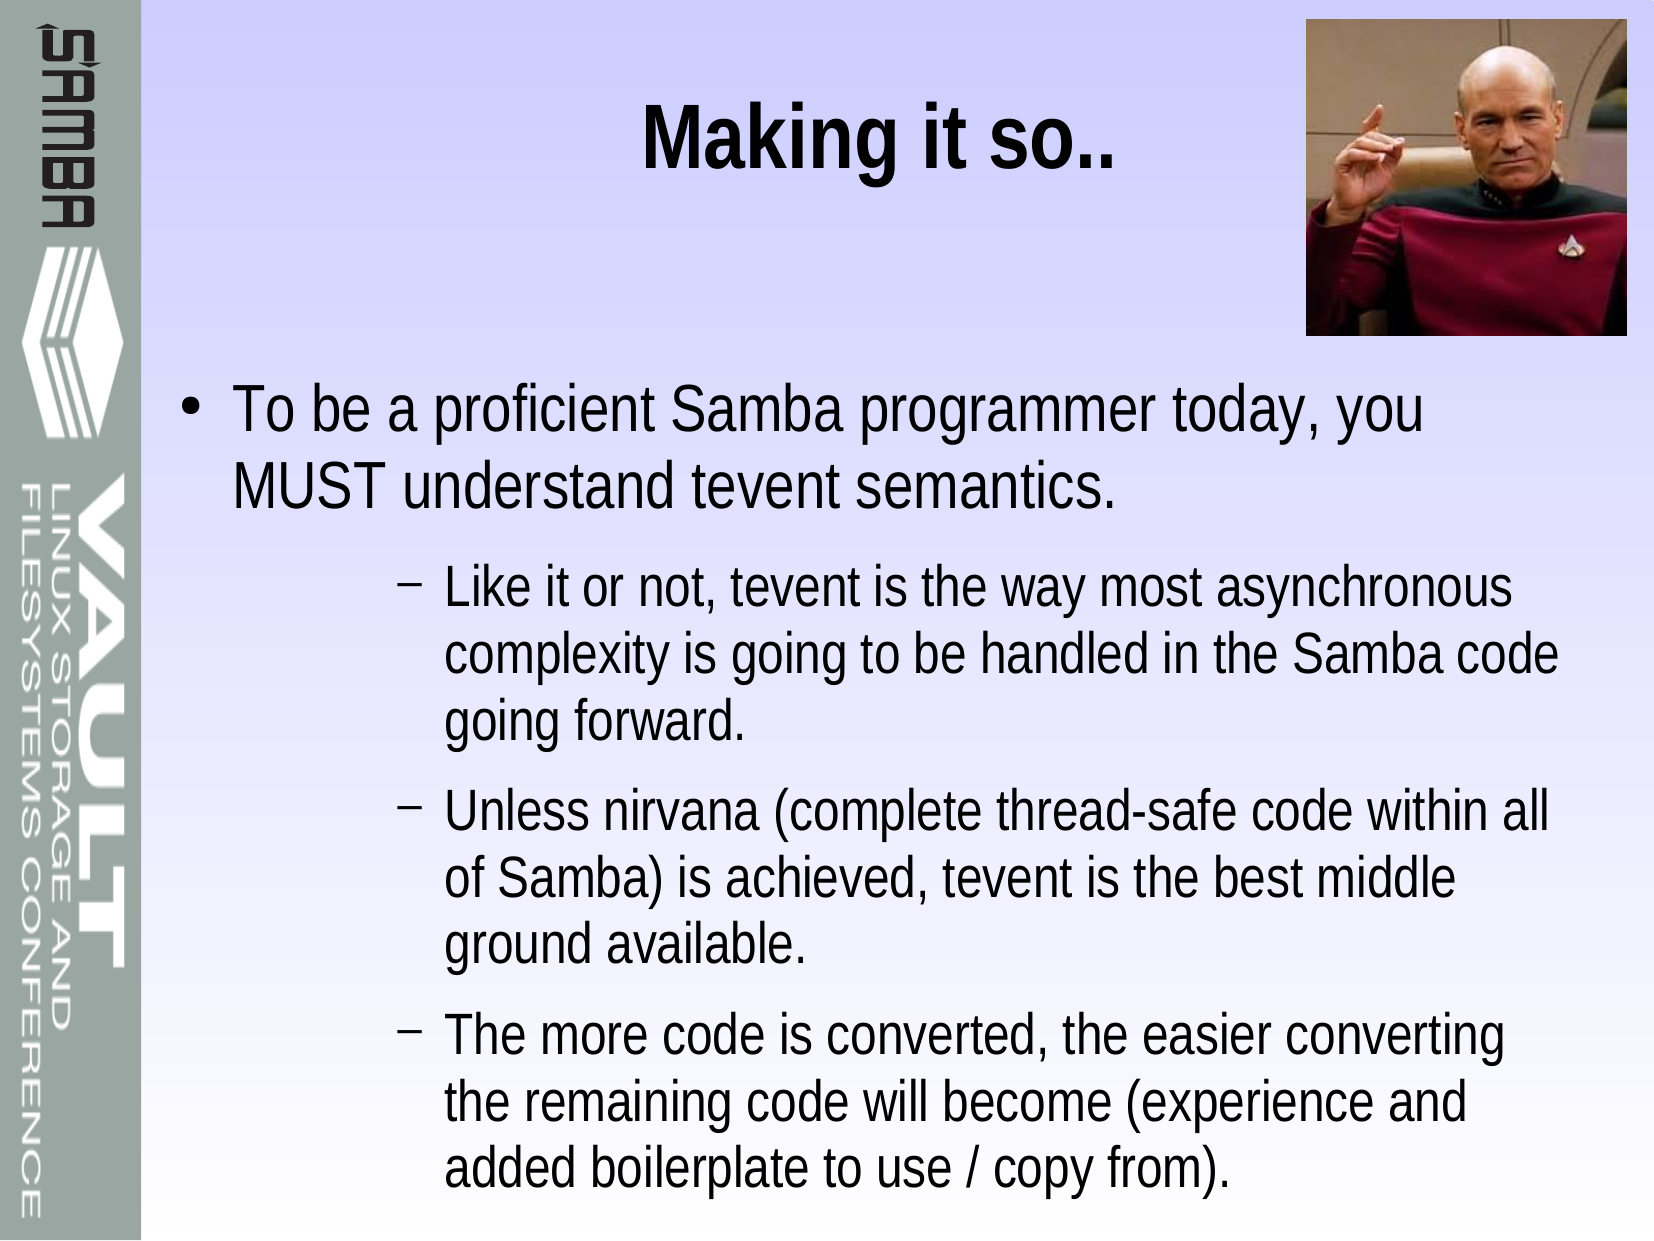

# Making it so..
To be a proficient Samba programmer today, you MUST understand tevent semantics.
Like it or not, tevent is the way most asynchronous complexity is going to be handled in the Samba code going forward.
Unless nirvana (complete thread-safe code within all of Samba) is achieved, tevent is the best middle ground available.
The more code is converted, the easier converting the remaining code will become (experience and added boilerplate to use / copy from).